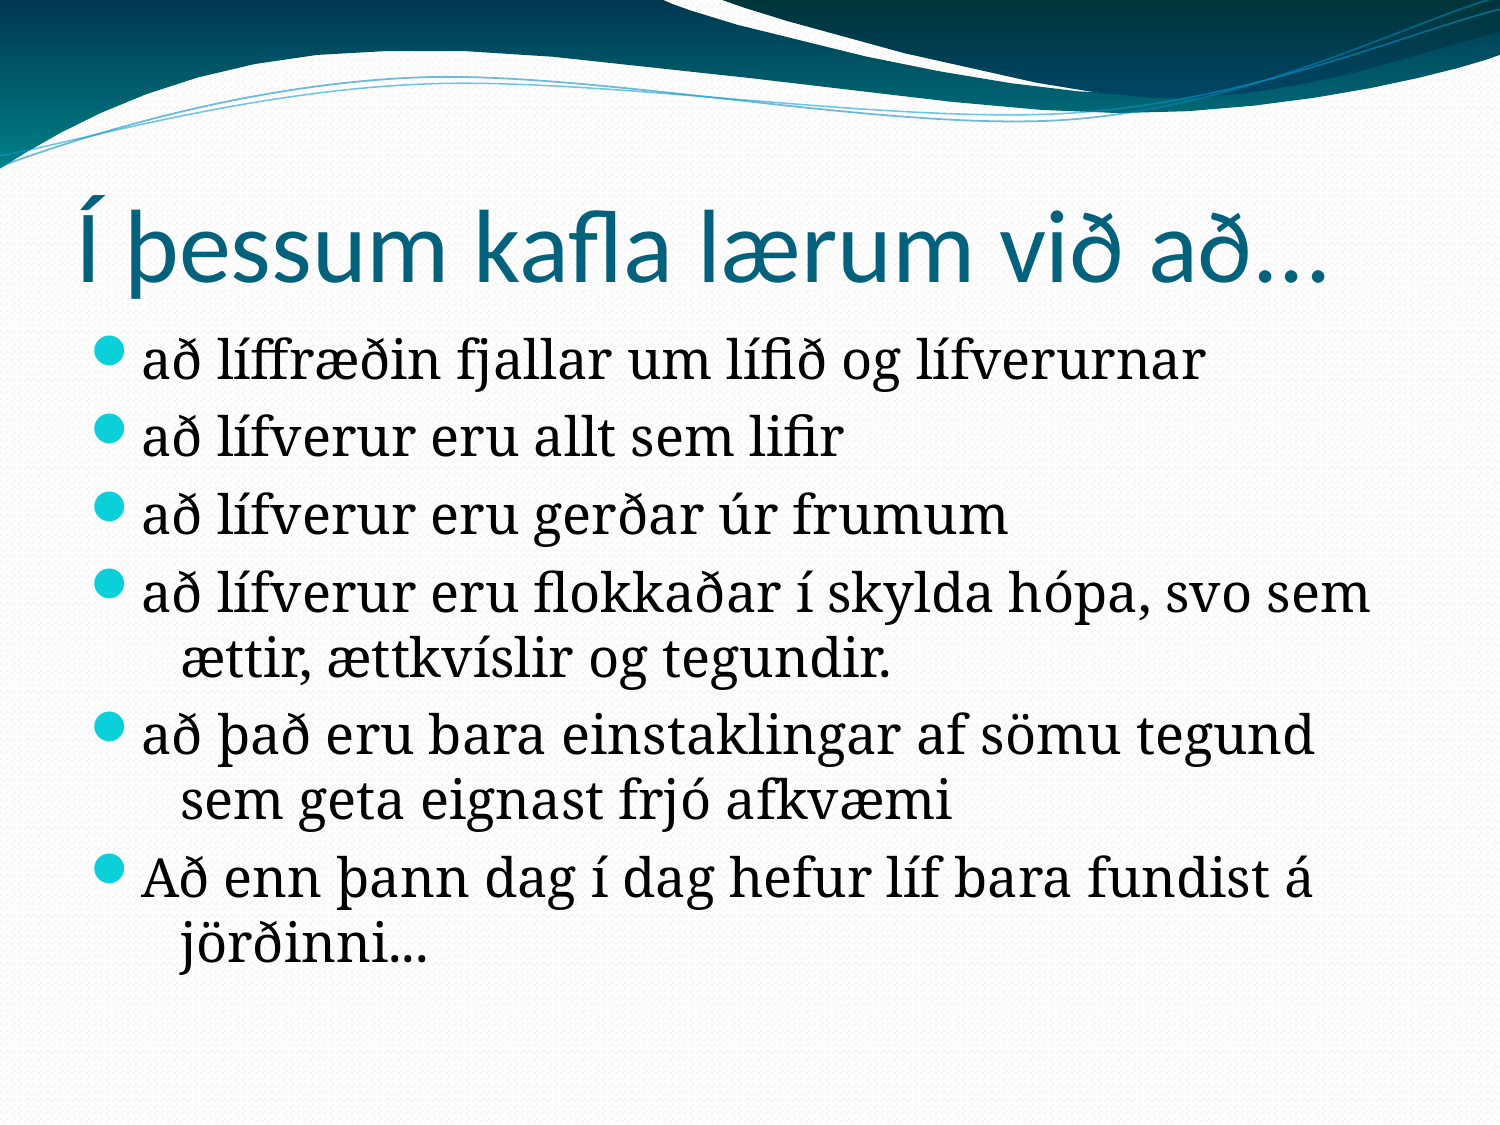

# Í þessum kafla lærum við að...
að líffræðin fjallar um lífið og lífverurnar
að lífverur eru allt sem lifir
að lífverur eru gerðar úr frumum
að lífverur eru flokkaðar í skylda hópa, svo sem ættir, ættkvíslir og tegundir.
að það eru bara einstaklingar af sömu tegund sem geta eignast frjó afkvæmi
Að enn þann dag í dag hefur líf bara fundist á jörðinni...